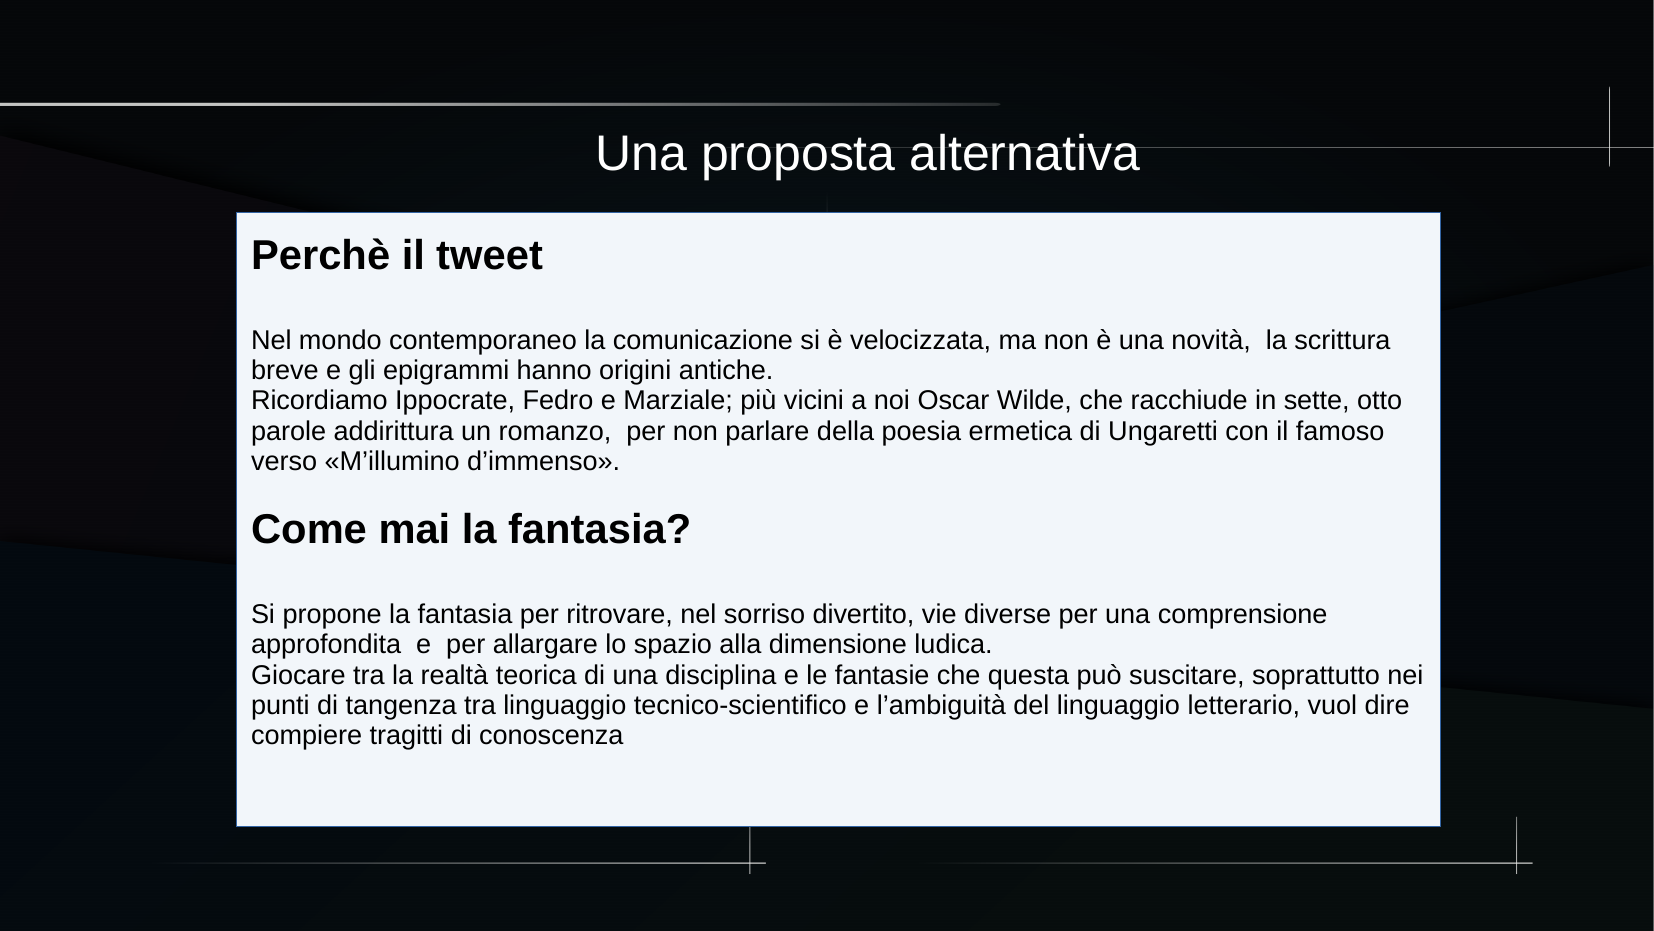

Una proposta alternativa
Perchè il tweet
Nel mondo contemporaneo la comunicazione si è velocizzata, ma non è una novità, la scrittura breve e gli epigrammi hanno origini antiche.
Ricordiamo Ippocrate, Fedro e Marziale; più vicini a noi Oscar Wilde, che racchiude in sette, otto parole addirittura un romanzo, per non parlare della poesia ermetica di Ungaretti con il famoso verso «M’illumino d’immenso».
Come mai la fantasia?
Si propone la fantasia per ritrovare, nel sorriso divertito, vie diverse per una comprensione approfondita e per allargare lo spazio alla dimensione ludica.
Giocare tra la realtà teorica di una disciplina e le fantasie che questa può suscitare, soprattutto nei punti di tangenza tra linguaggio tecnico-scientifico e l’ambiguità del linguaggio letterario, vuol dire compiere tragitti di conoscenza